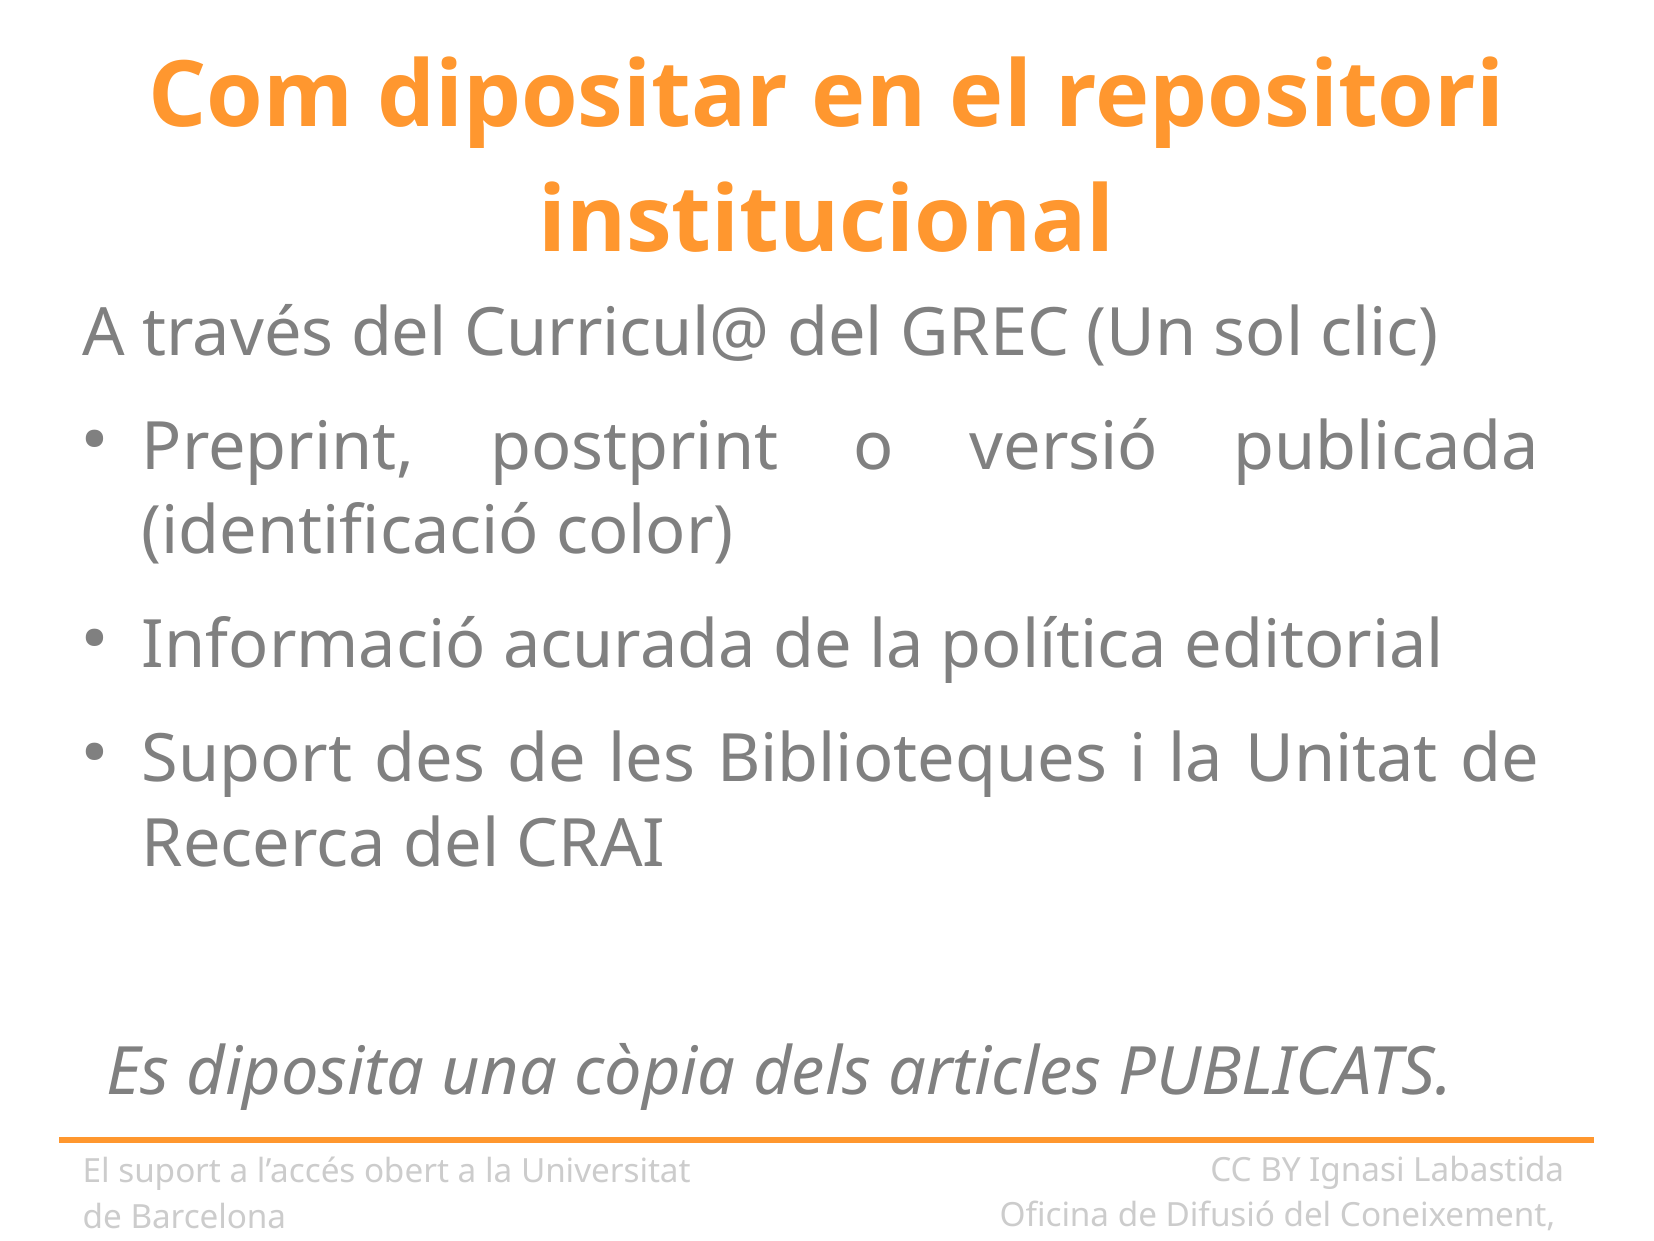

# Com dipositar en el repositori institucional
A través del Curricul@ del GREC (Un sol clic)
Preprint, postprint o versió publicada (identificació color)
Informació acurada de la política editorial
Suport des de les Biblioteques i la Unitat de Recerca del CRAI
Es diposita una còpia dels articles PUBLICATS.